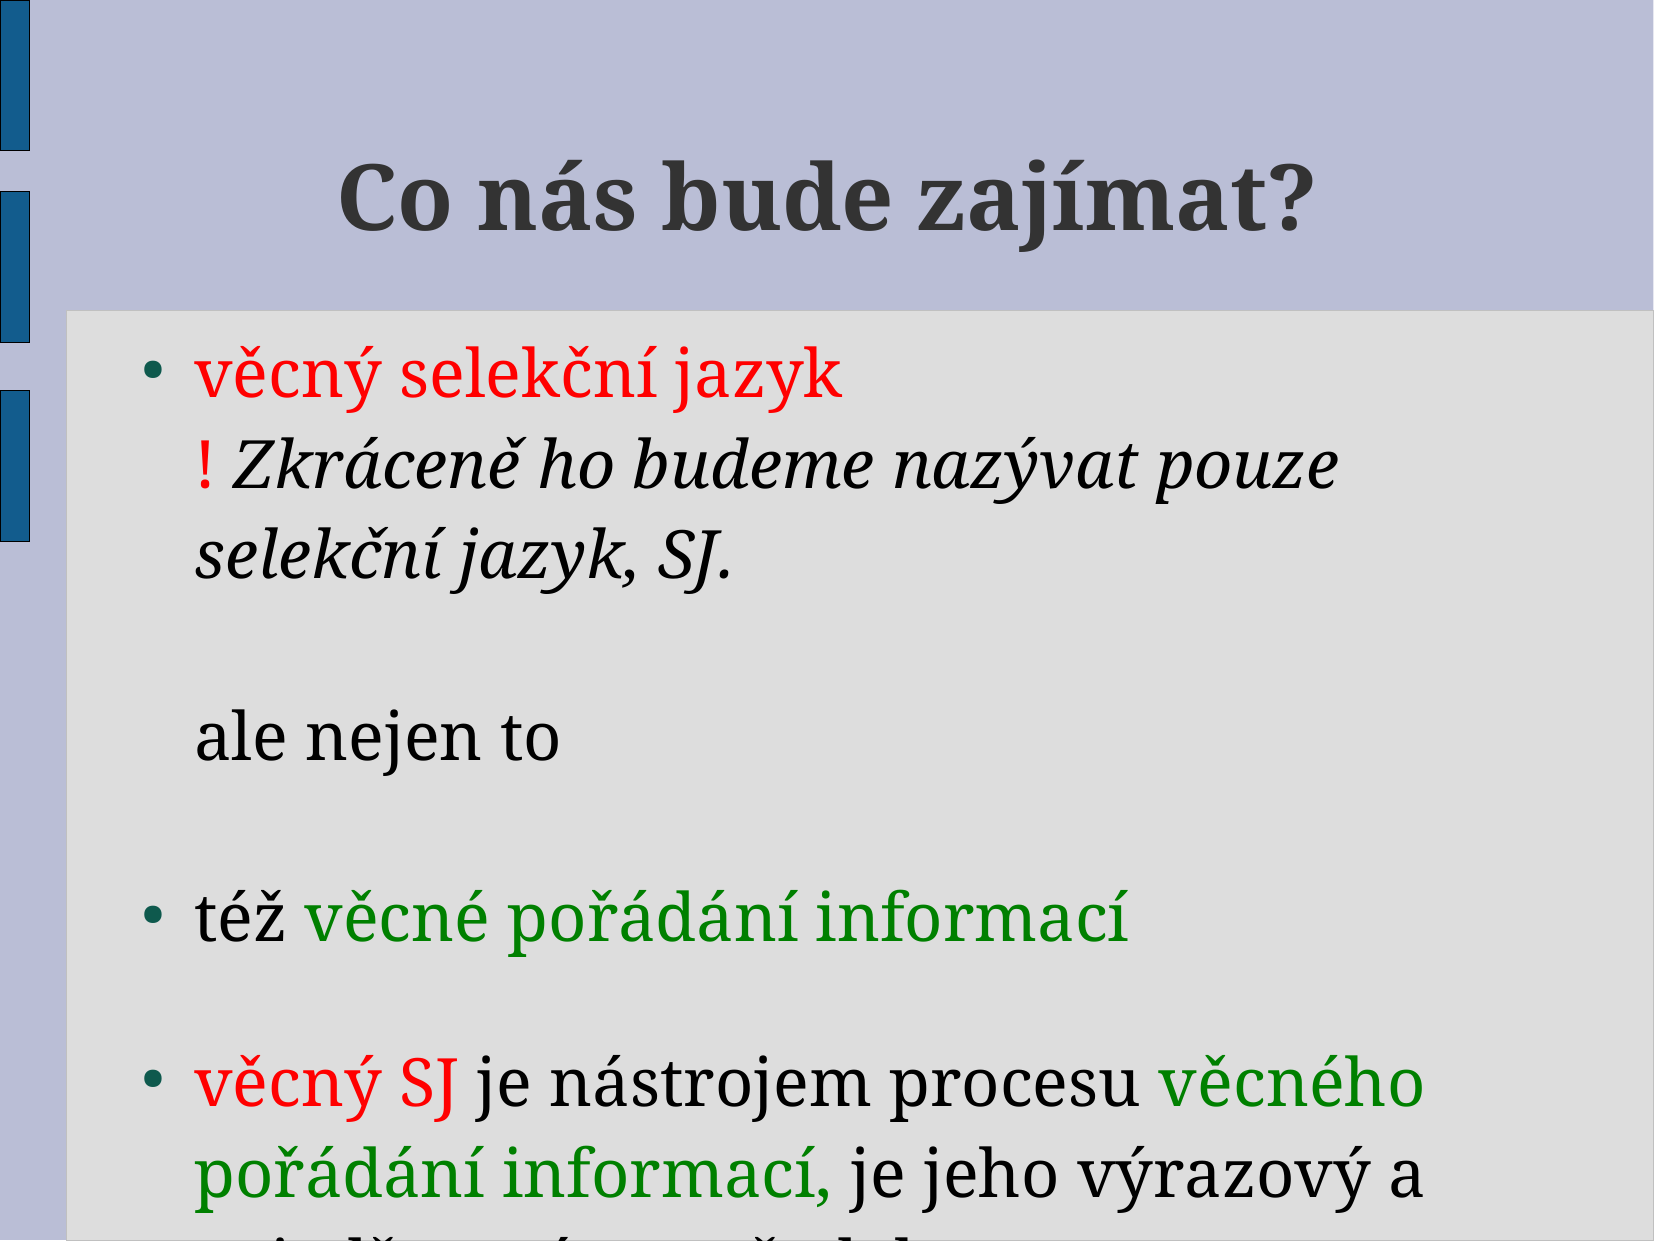

# Co nás bude zajímat?
věcný selekční jazyk
! Zkráceně ho budeme nazývat pouze selekční jazyk, SJ.
ale nejen to
též věcné pořádání informací
věcný SJ je nástrojem procesu věcného pořádání informací, je jeho výrazový a vyjadřovací prostředek